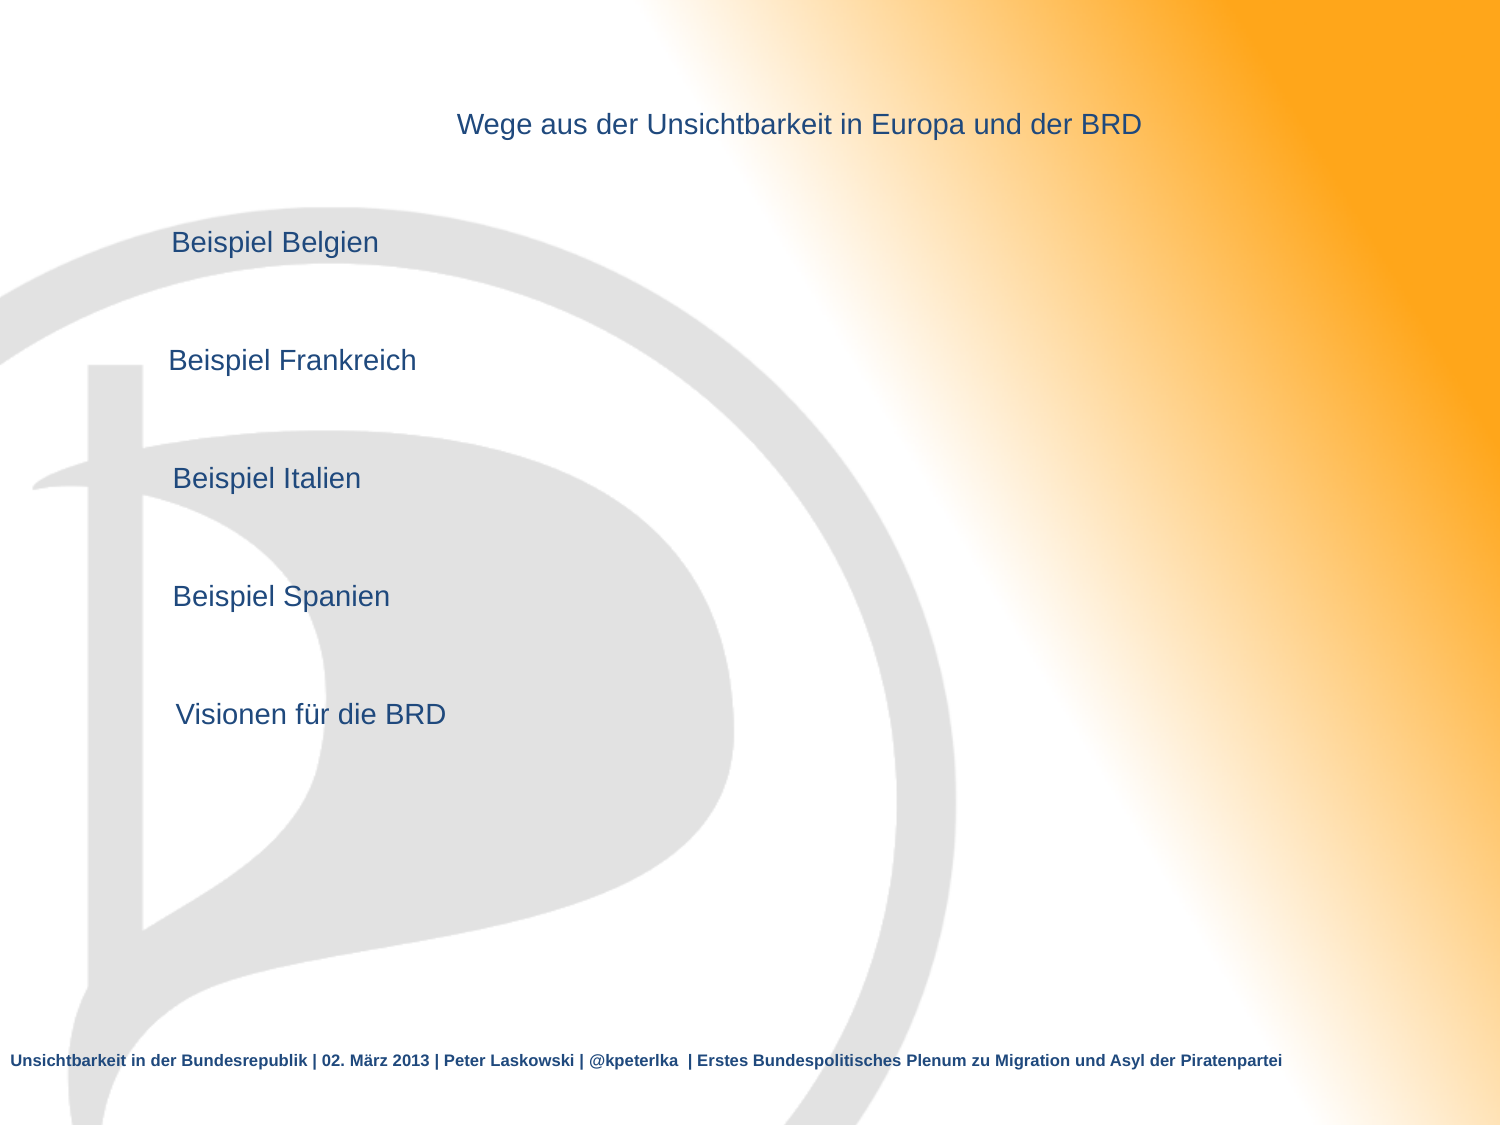

# Wege aus der Unsichtbarkeit in Europa und der BRD
Beispiel Belgien
Beispiel Frankreich
Beispiel Italien
Beispiel Spanien
Visionen für die BRD
Unsichtbarkeit in der Bundesrepublik | 02. März 2013 | Peter Laskowski | @kpeterlka | Erstes Bundespolitisches Plenum zu Migration und Asyl der Piratenpartei